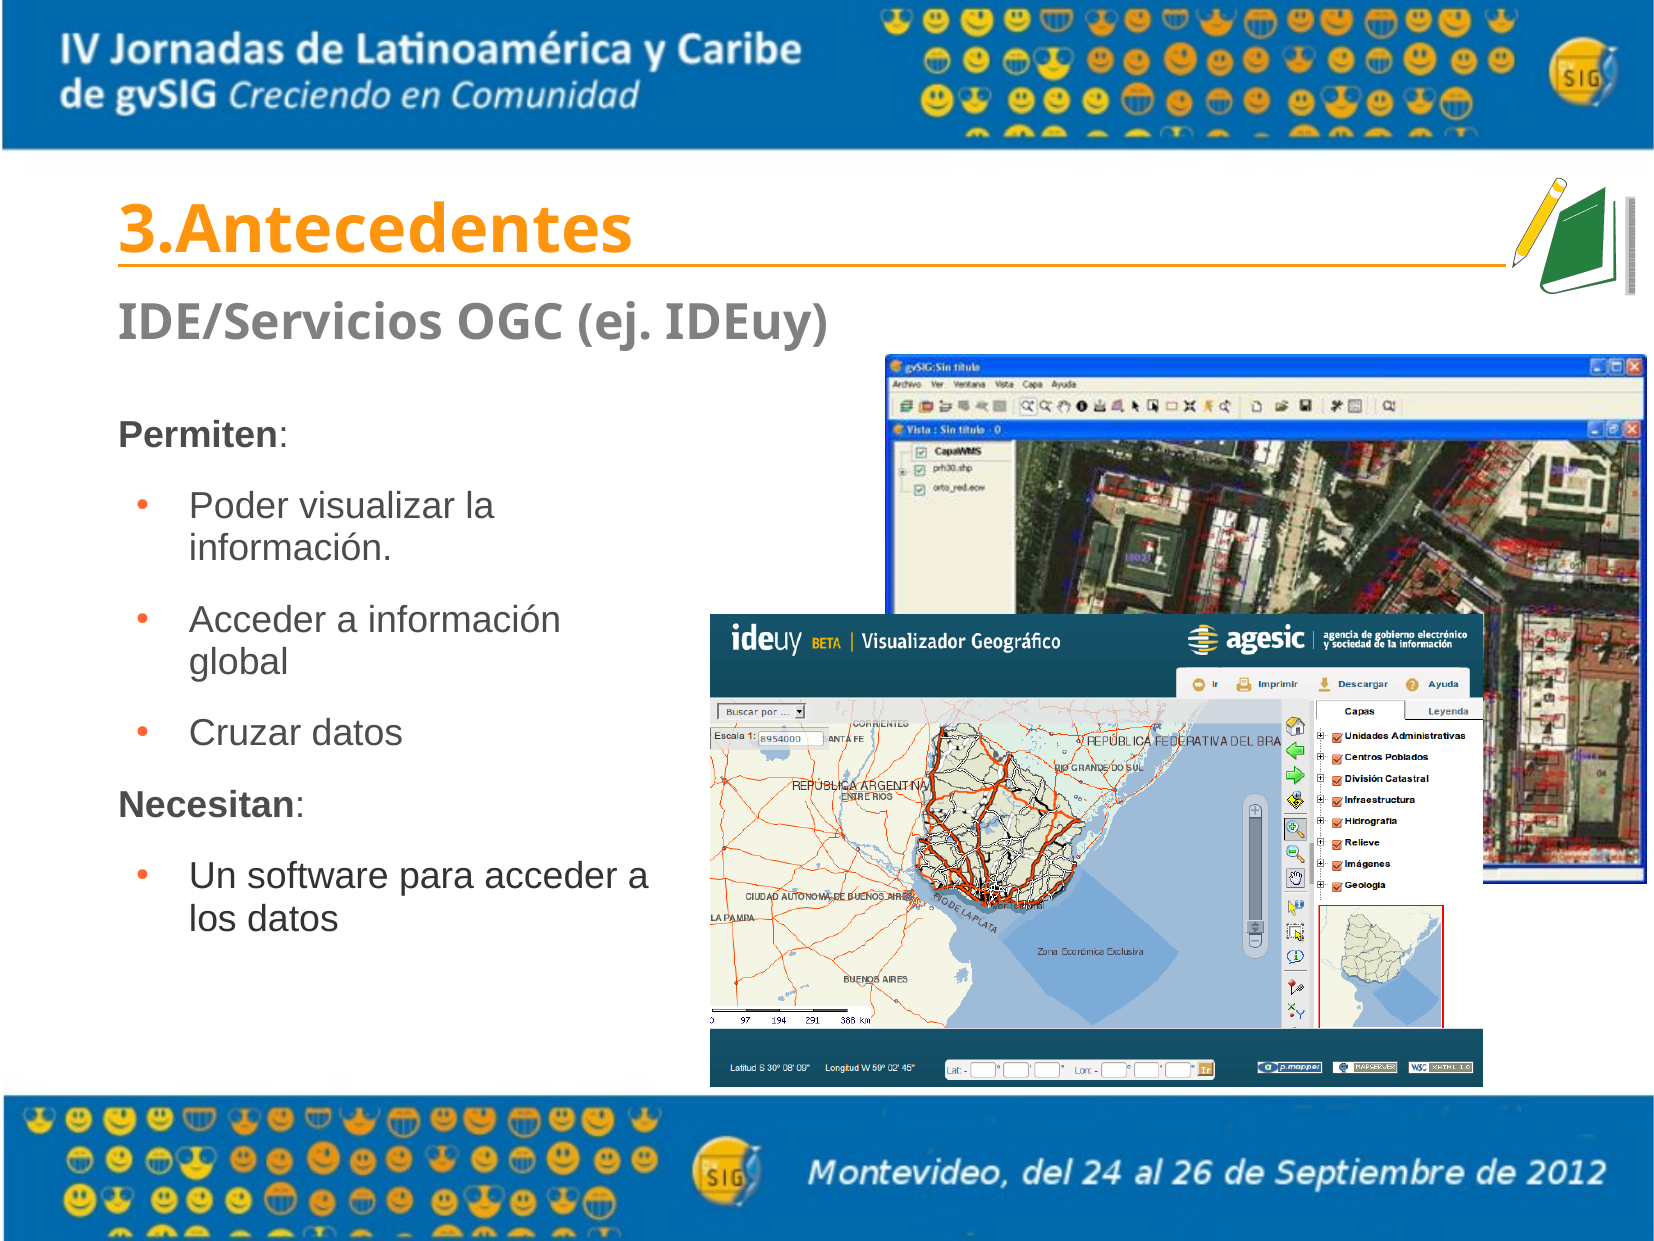

# 3.Antecedentes
IDE/Servicios OGC (ej. IDEuy)
Permiten:
Poder visualizar la información.
Acceder a información global
Cruzar datos
Necesitan:
Un software para acceder a los datos